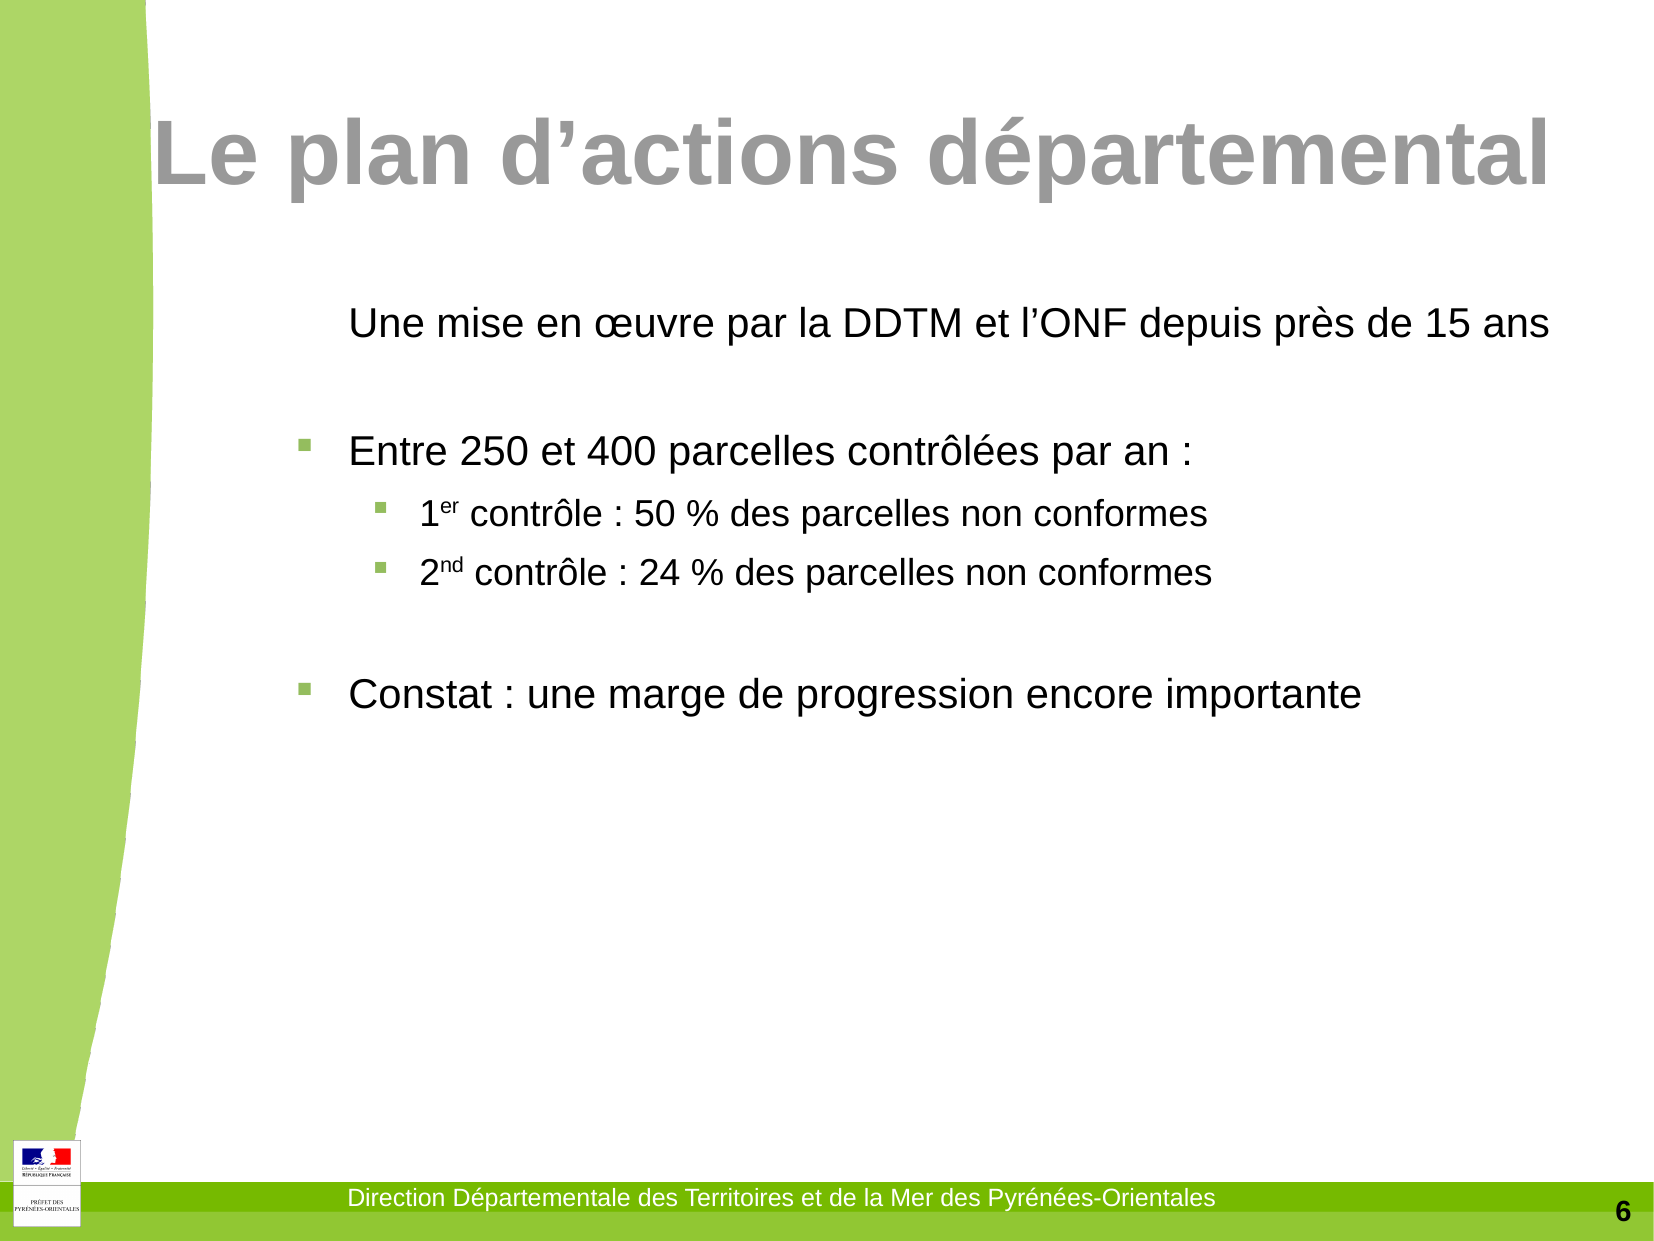

# Le plan d’actions départemental
Une mise en œuvre par la DDTM et l’ONF depuis près de 15 ans
Entre 250 et 400 parcelles contrôlées par an :
1er contrôle : 50 % des parcelles non conformes
2nd contrôle : 24 % des parcelles non conformes
Constat : une marge de progression encore importante
Direction Départementale des Territoires et de la Mer des Pyrénées-Orientales
6